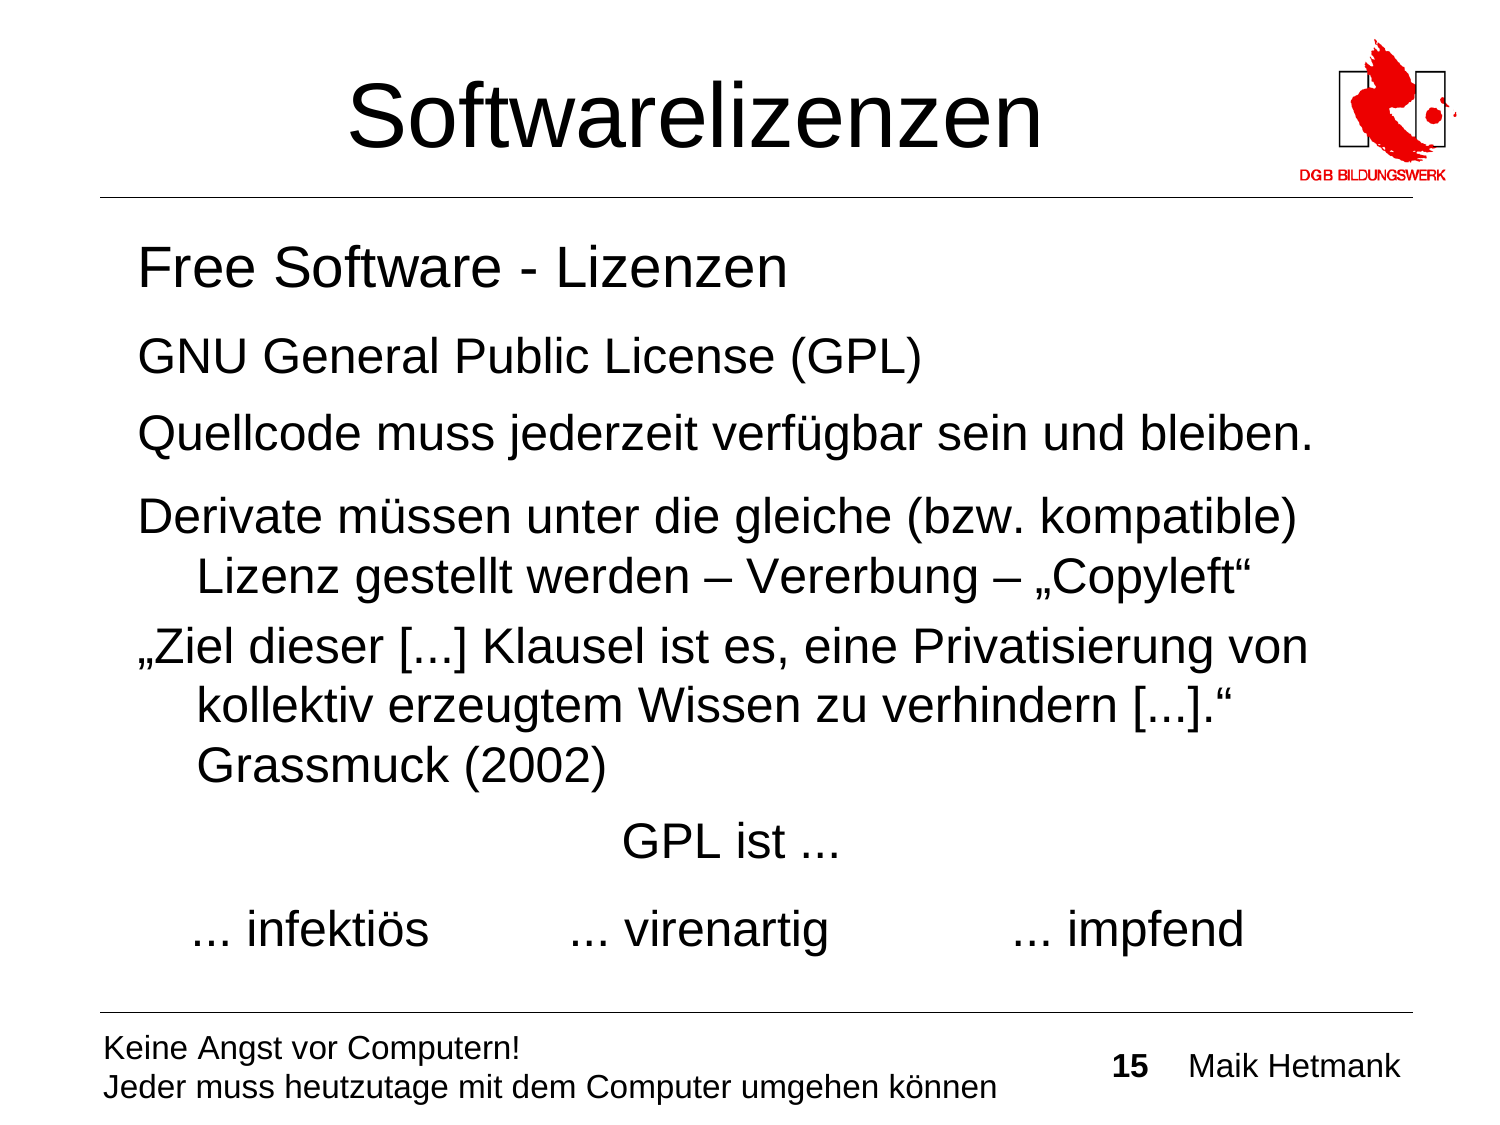

# Softwarelizenzen
Free Software - Lizenzen
GNU General Public License (GPL)
Quellcode muss jederzeit verfügbar sein und bleiben.
Derivate müssen unter die gleiche (bzw. kompatible) Lizenz gestellt werden – Vererbung – „Copyleft“
„Ziel dieser [...] Klausel ist es, eine Privatisierung von kollektiv erzeugtem Wissen zu verhindern [...].“ Grassmuck (2002)
GPL ist ...
... infektiös
... virenartig
... impfend